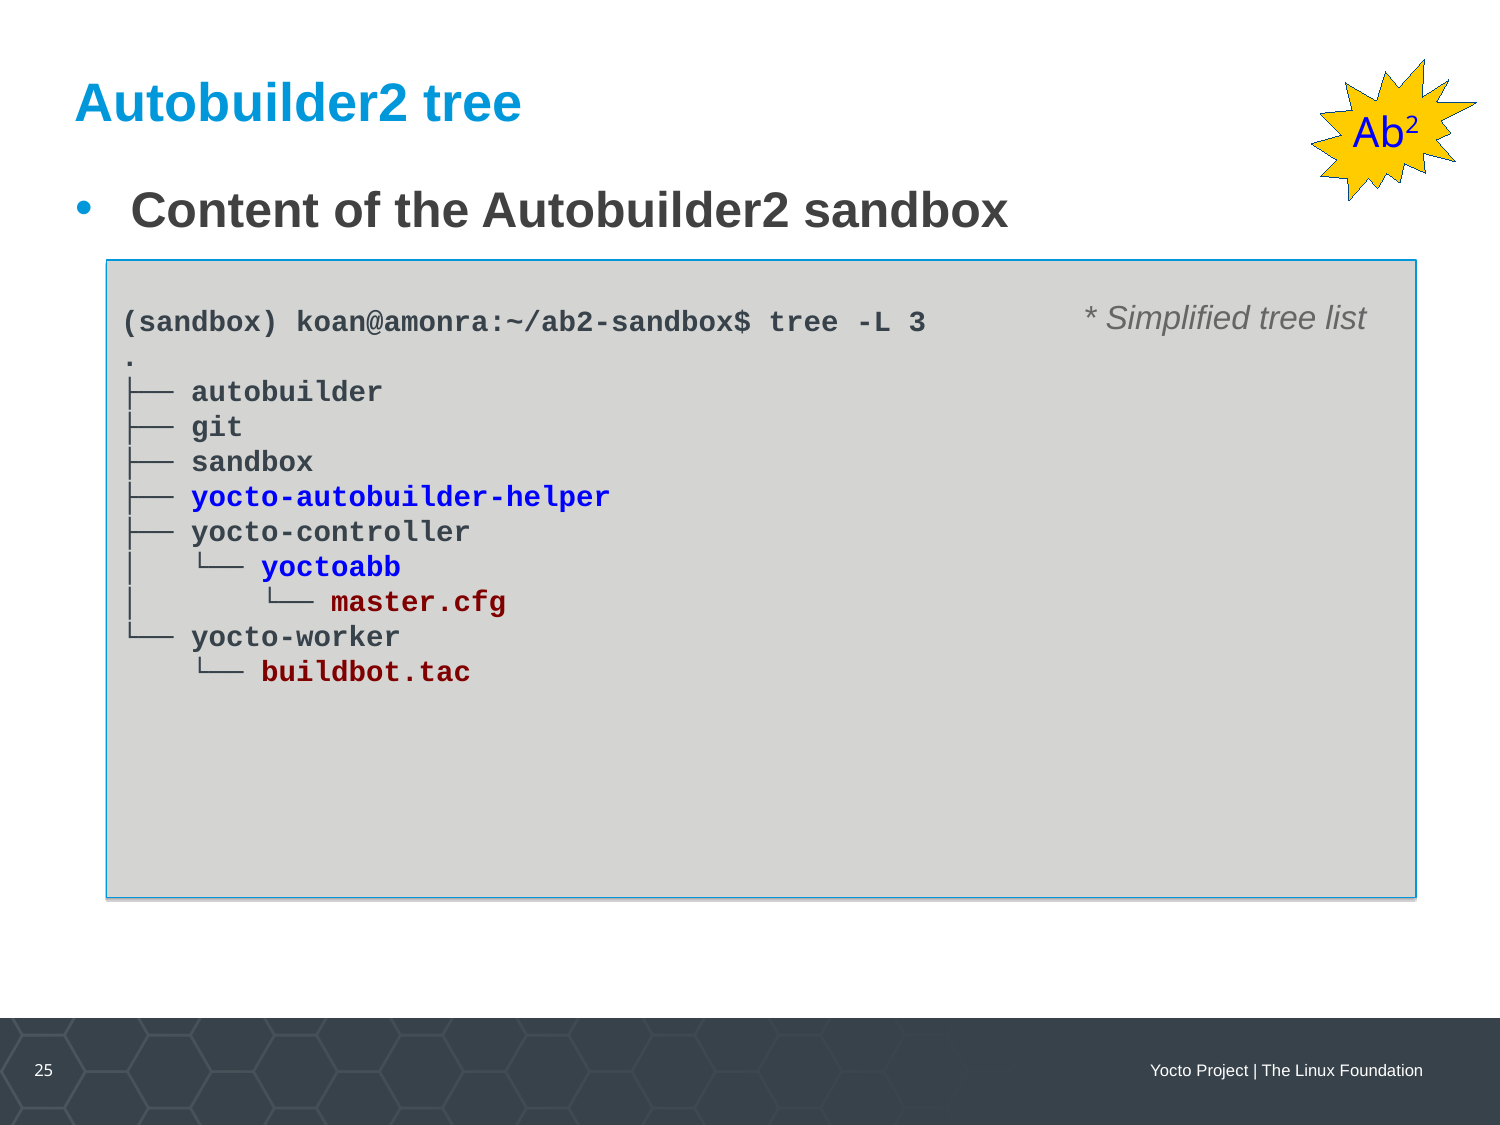

Ab2
Autobuilder2 tree
Content of the Autobuilder2 sandbox
(sandbox) koan@amonra:~/ab2-sandbox$ tree -L 3
.
├── autobuilder
├── git
├── sandbox
├── yocto-autobuilder-helper
├── yocto-controller
│   └── yoctoabb
│   └── master.cfg
└── yocto-worker
 └── buildbot.tac
* Simplified tree list